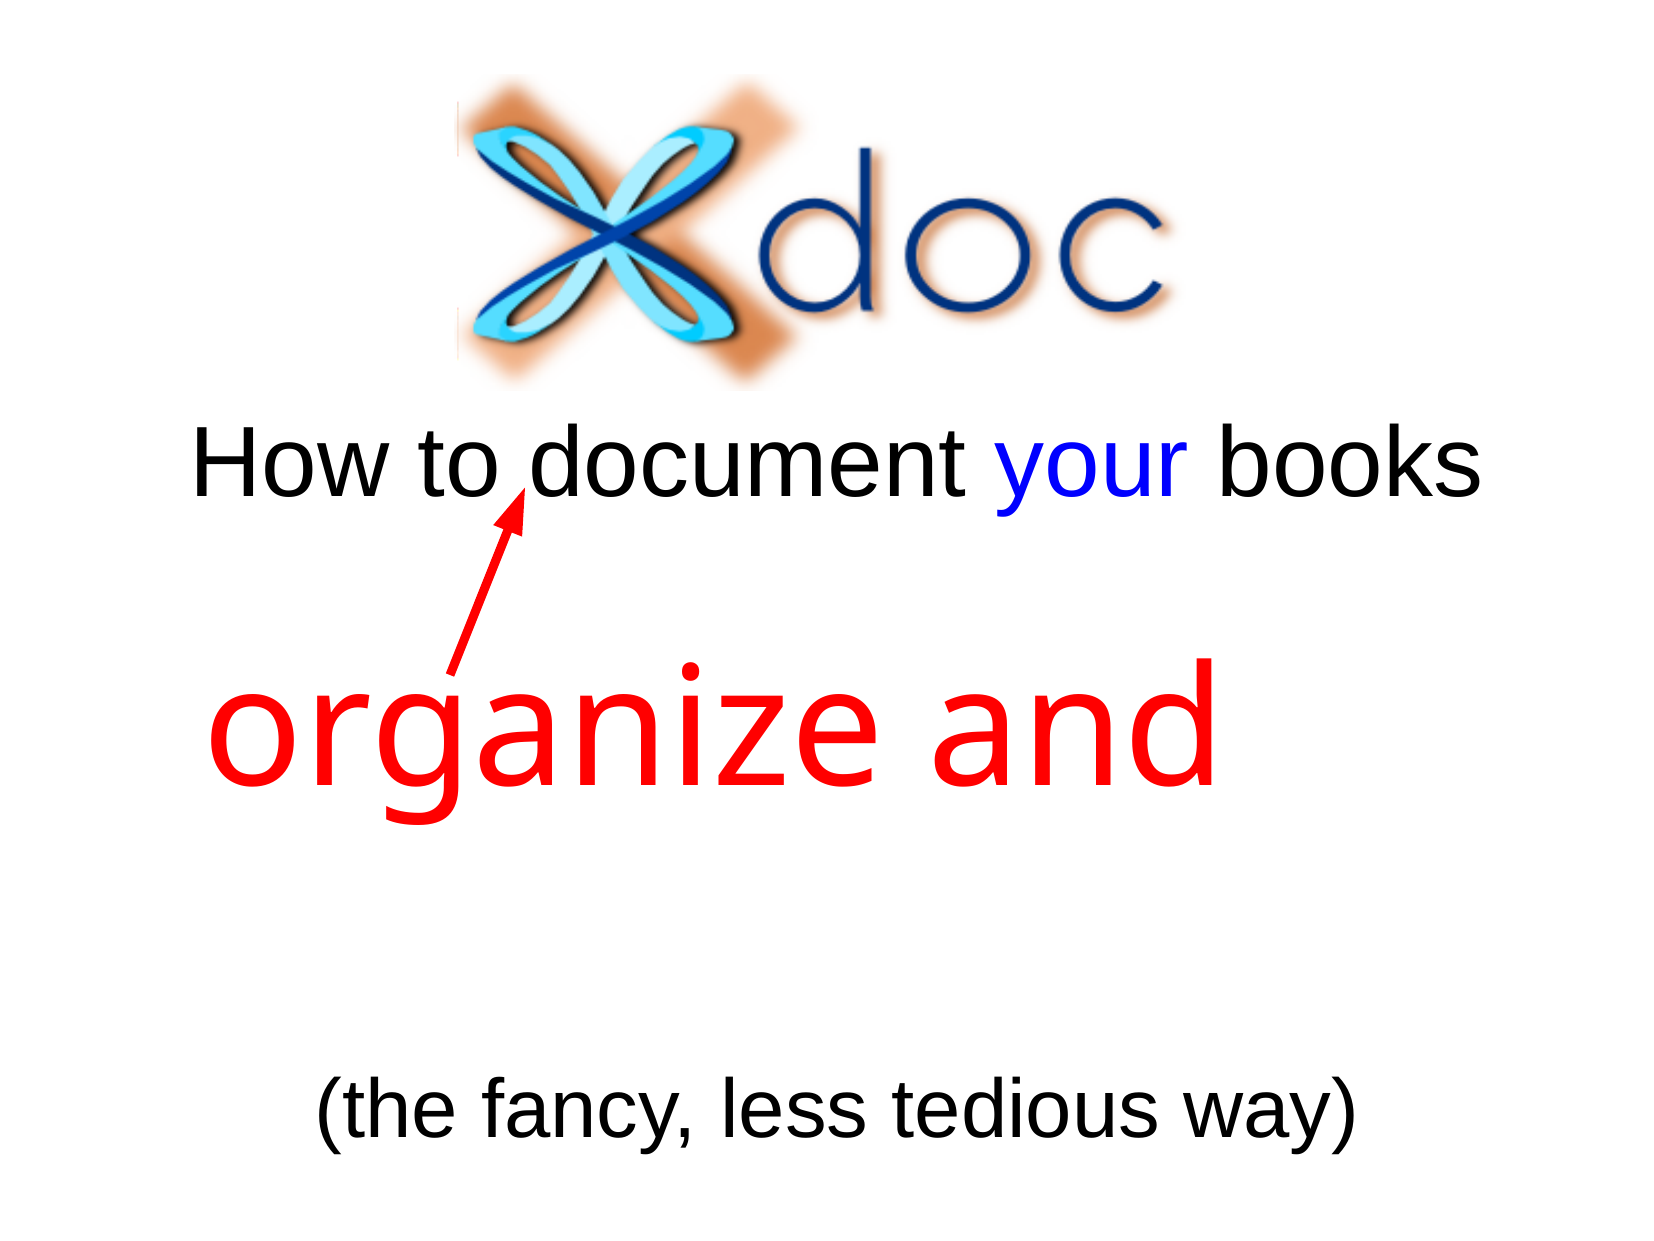

How to document your books
organize and
(the fancy, less tedious way)